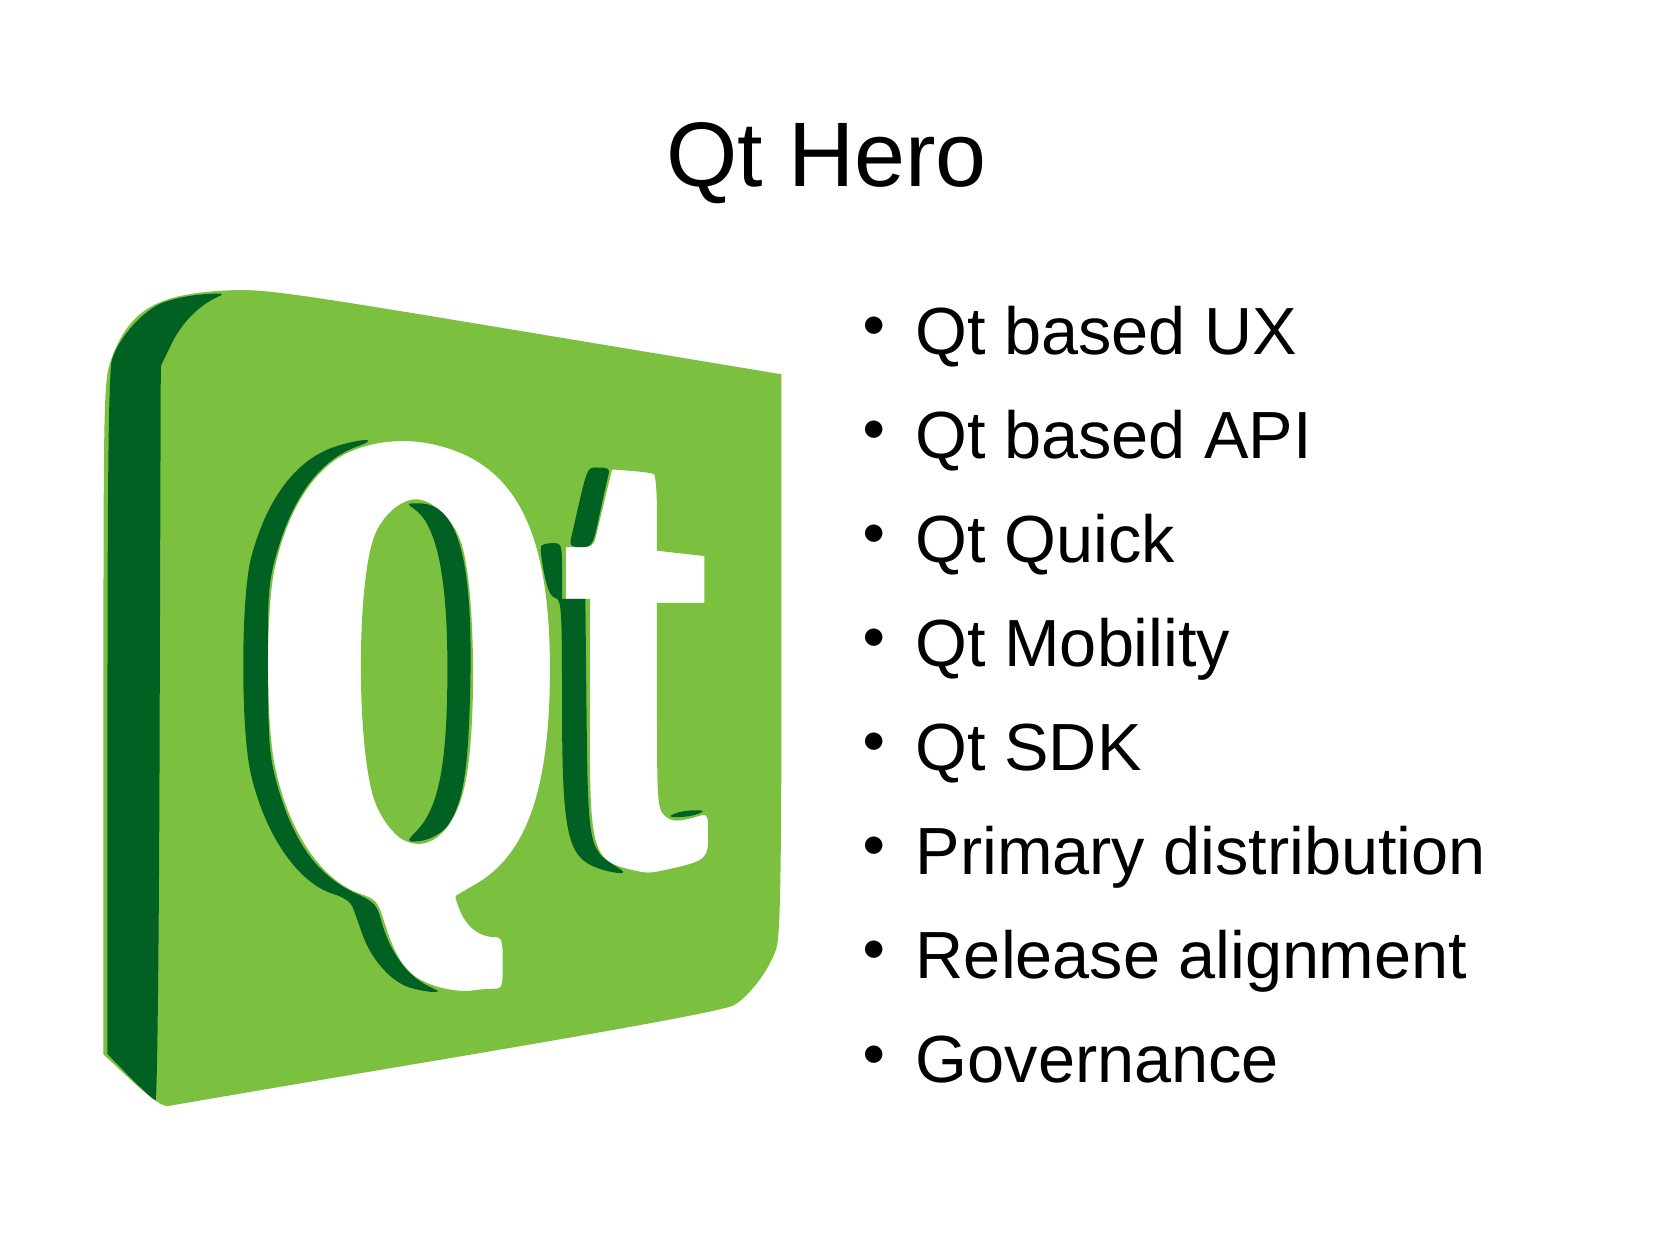

# Qt Hero
Qt based UX
Qt based API
Qt Quick
Qt Mobility
Qt SDK
Primary distribution
Release alignment
Governance